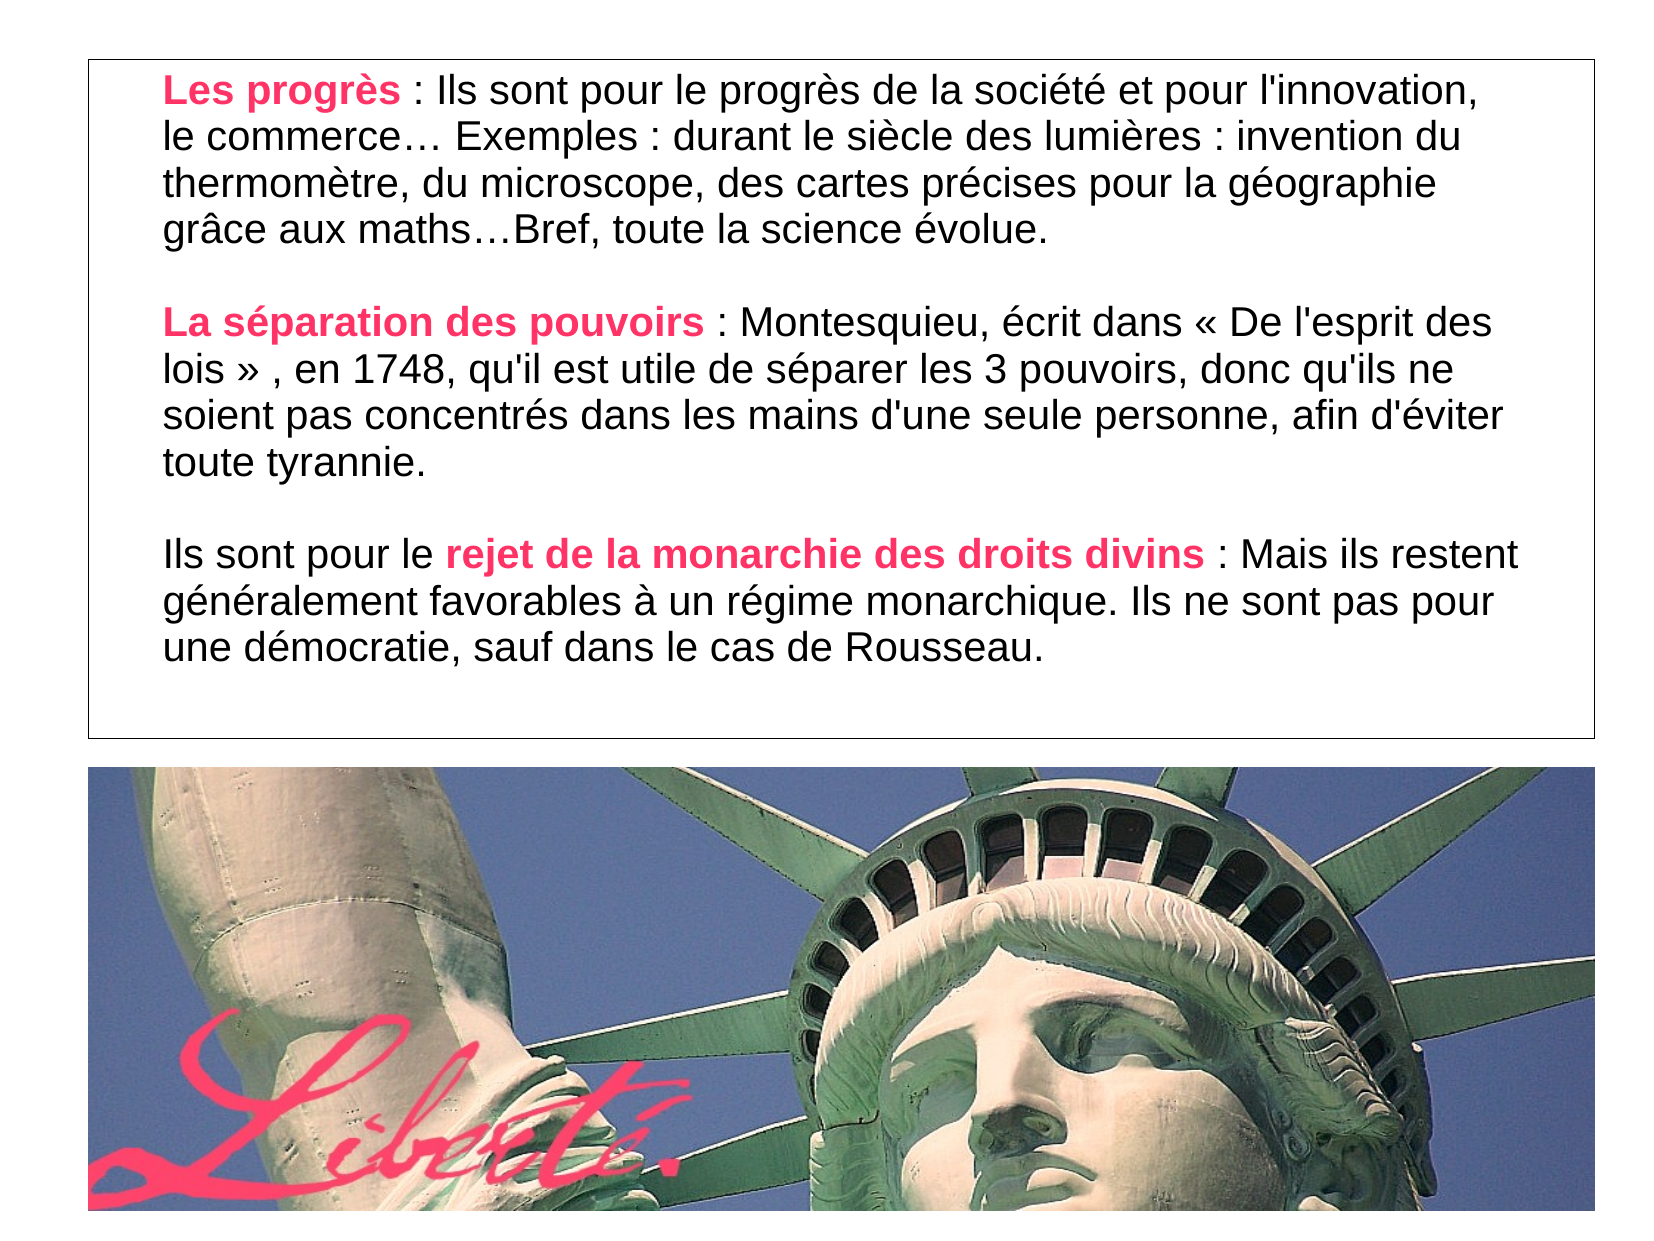

Les progrès : Ils sont pour le progrès de la société et pour l'innovation, le commerce… Exemples : durant le siècle des lumières : invention du thermomètre, du microscope, des cartes précises pour la géographie grâce aux maths…Bref, toute la science évolue.
La séparation des pouvoirs : Montesquieu, écrit dans « De l'esprit des lois » , en 1748, qu'il est utile de séparer les 3 pouvoirs, donc qu'ils ne soient pas concentrés dans les mains d'une seule personne, afin d'éviter toute tyrannie.
Ils sont pour le rejet de la monarchie des droits divins : Mais ils restent généralement favorables à un régime monarchique. Ils ne sont pas pour une démocratie, sauf dans le cas de Rousseau.